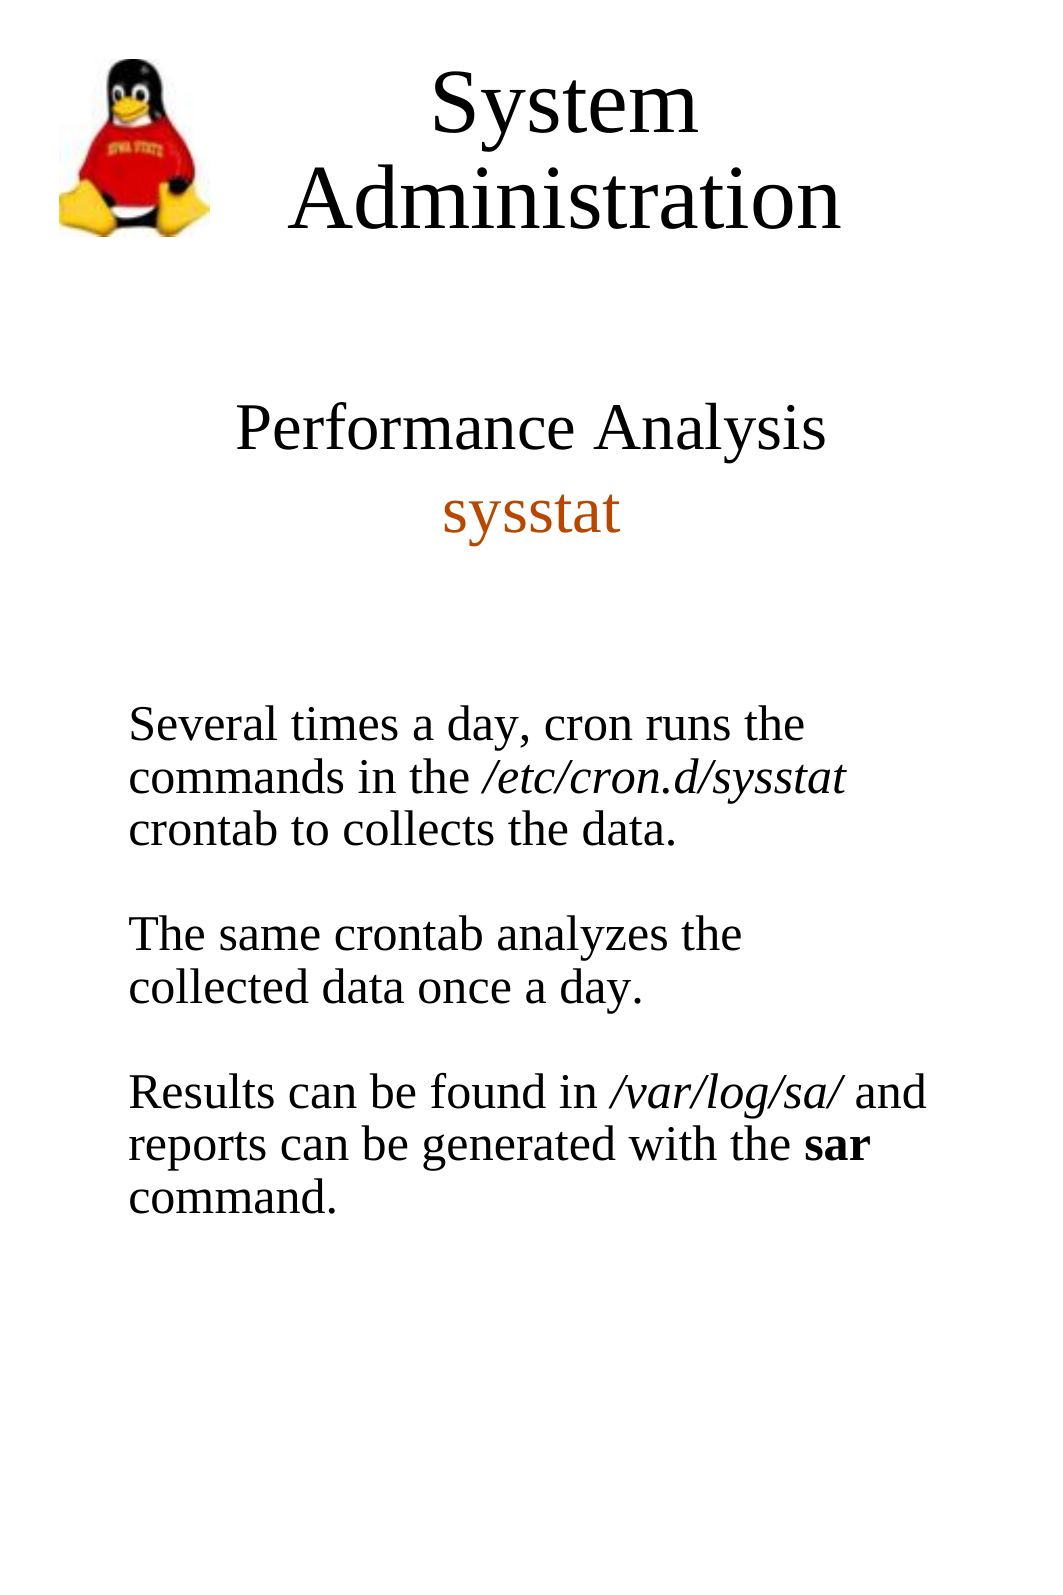

# System Administration
Performance Analysis
sysstat
Several times a day, cron runs the commands in the /etc/cron.d/sysstat crontab to collects the data.
The same crontab analyzes the collected data once a day.
Results can be found in /var/log/sa/ and reports can be generated with the sar command.